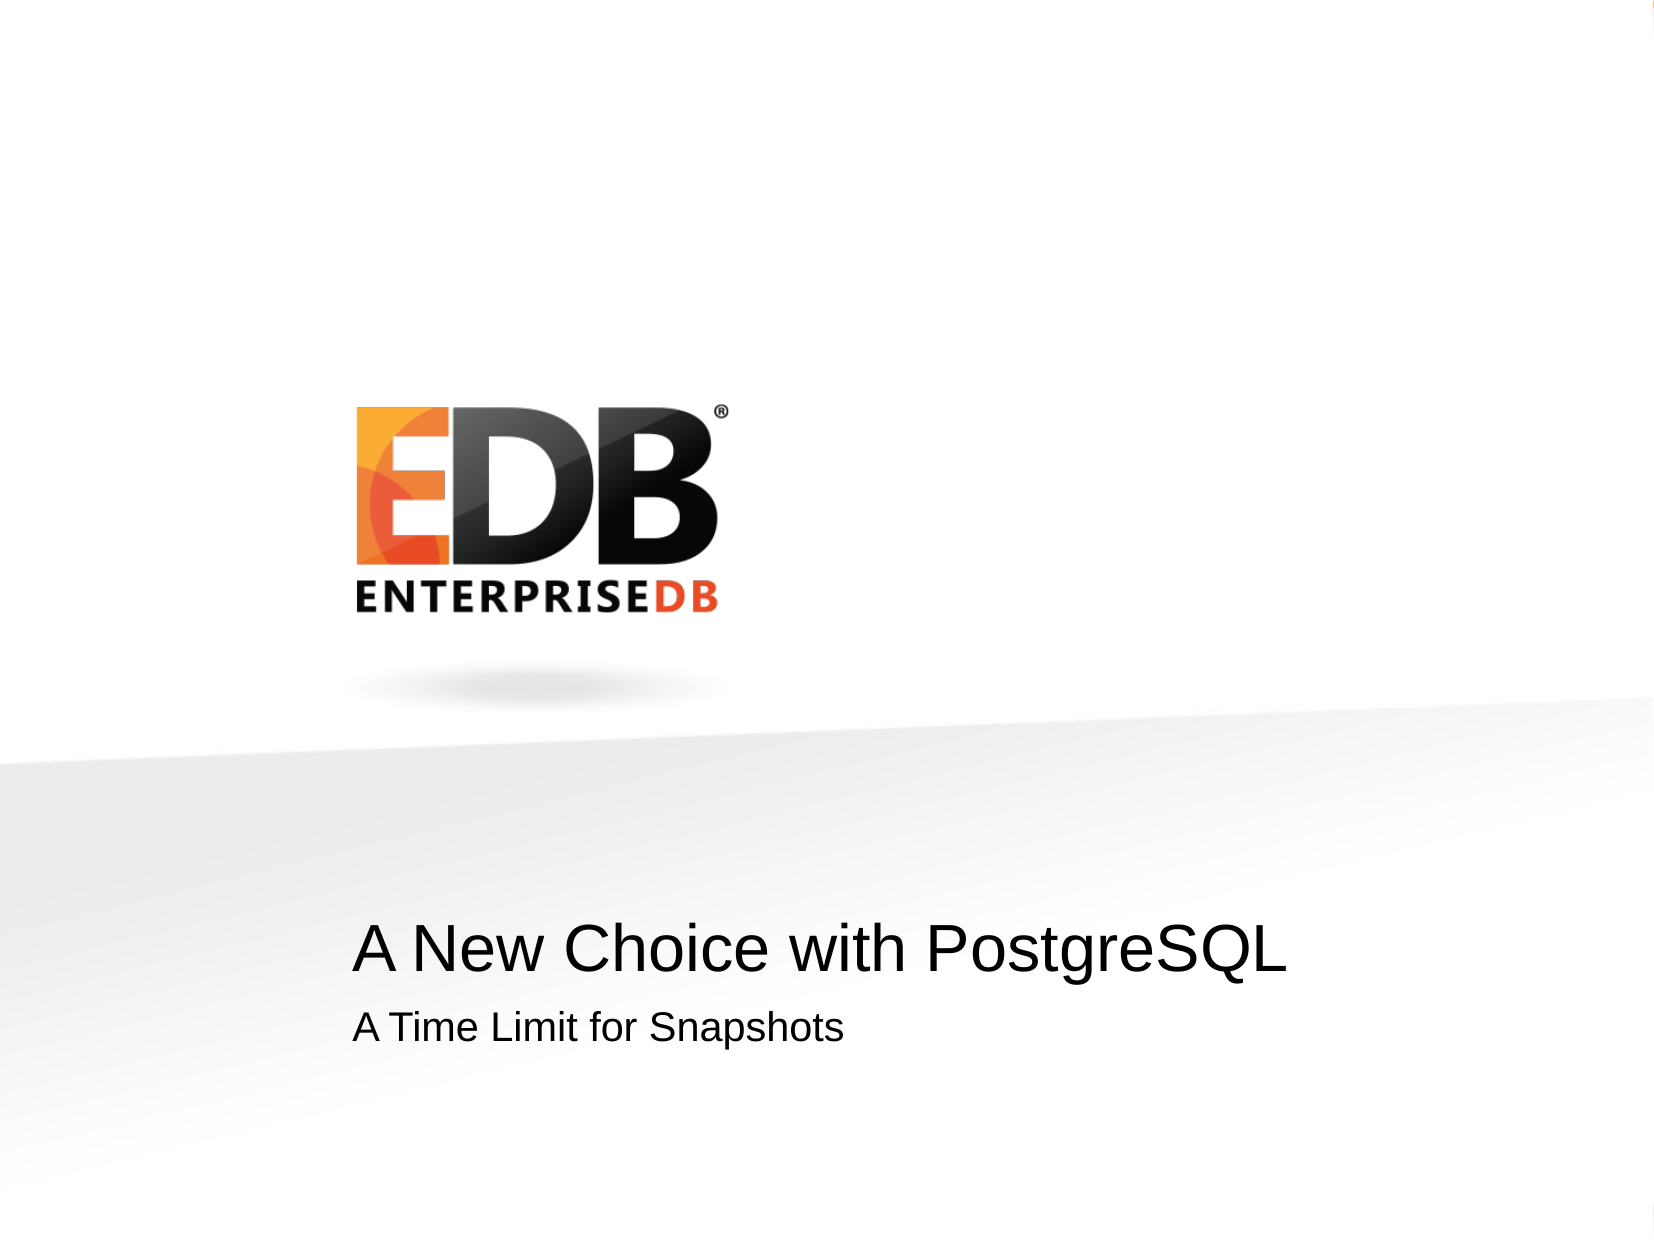

# A New Choice with PostgreSQL
A Time Limit for Snapshots